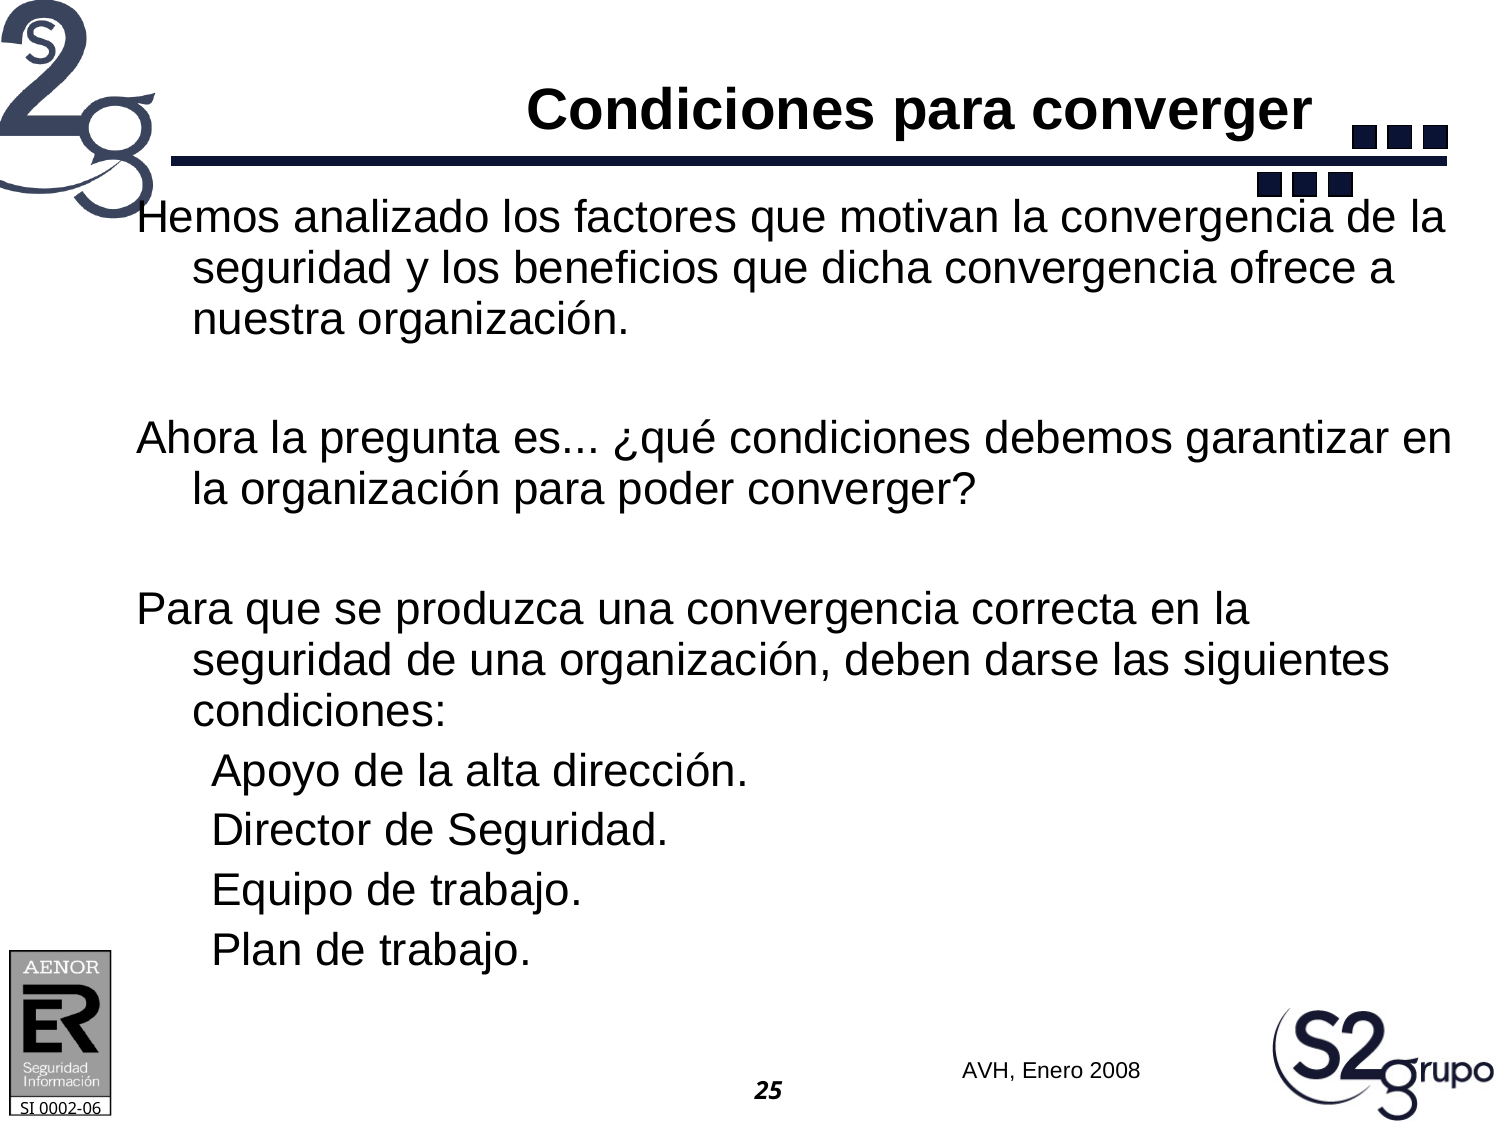

# Condiciones para converger
Hemos analizado los factores que motivan la convergencia de la seguridad y los beneficios que dicha convergencia ofrece a nuestra organización.
Ahora la pregunta es... ¿qué condiciones debemos garantizar en la organización para poder converger?
Para que se produzca una convergencia correcta en la seguridad de una organización, deben darse las siguientes condiciones:
Apoyo de la alta dirección.
Director de Seguridad.
Equipo de trabajo.
Plan de trabajo.
AVH, Enero 2008